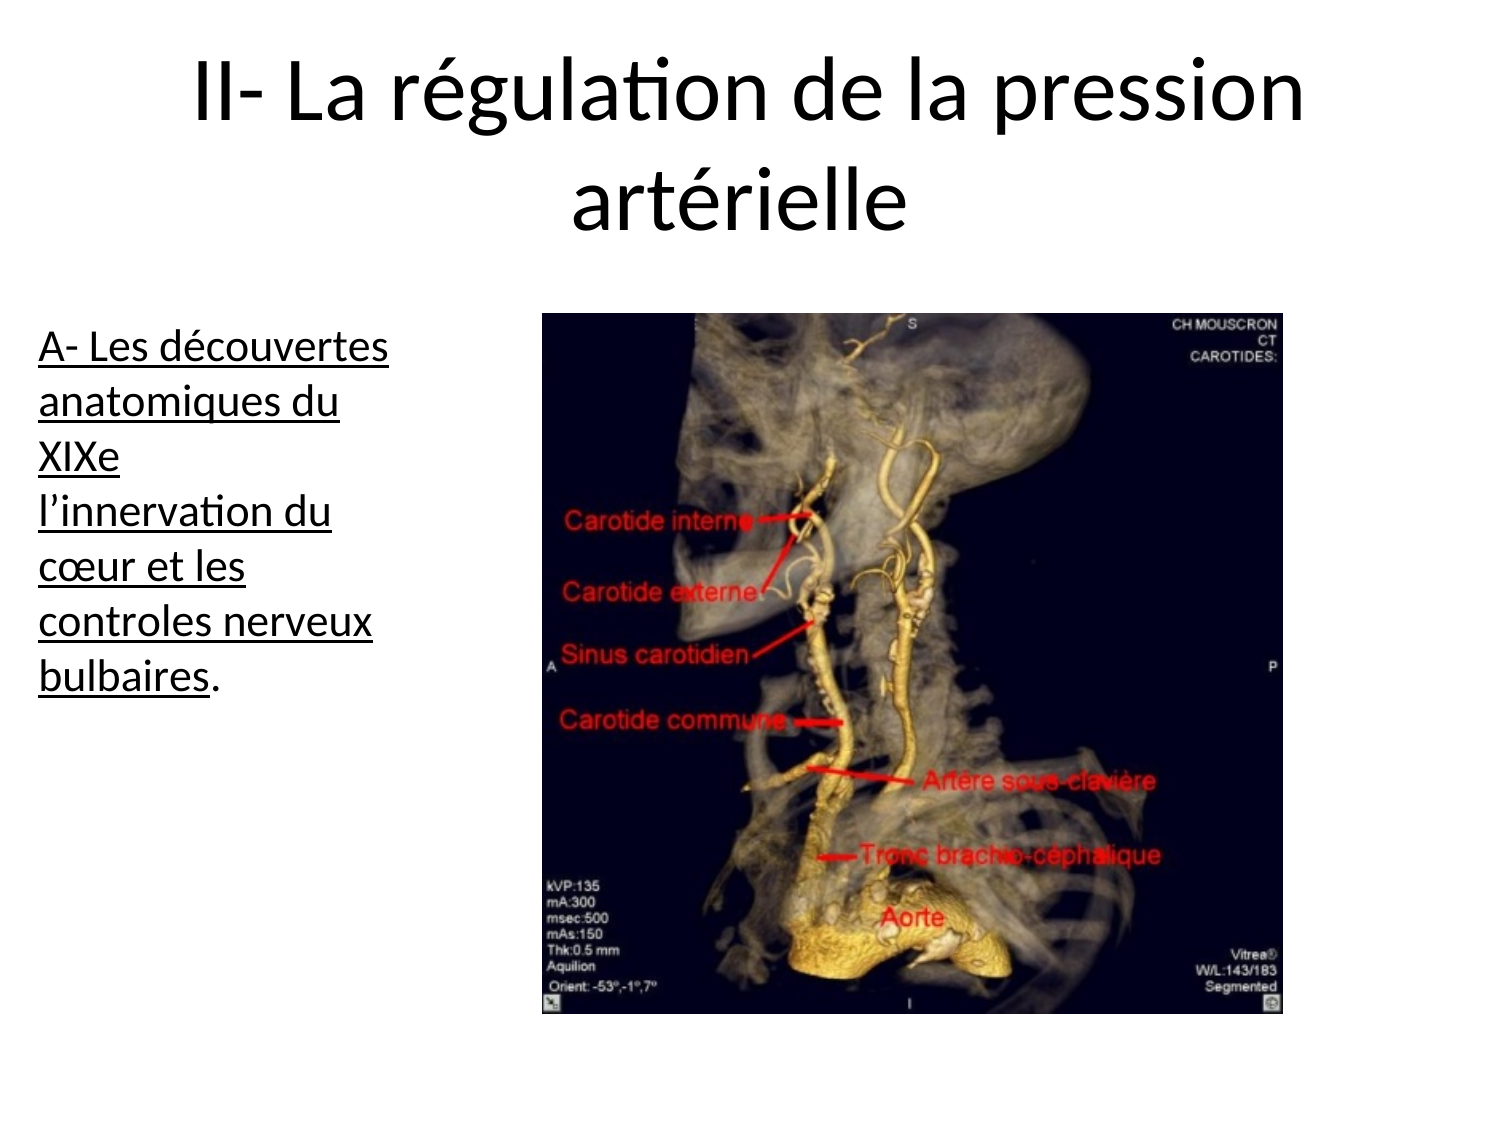

# II- La régulation de la pression artérielle
A- Les découvertes anatomiques du XIXe
l’innervation du cœur et les controles nerveux bulbaires.